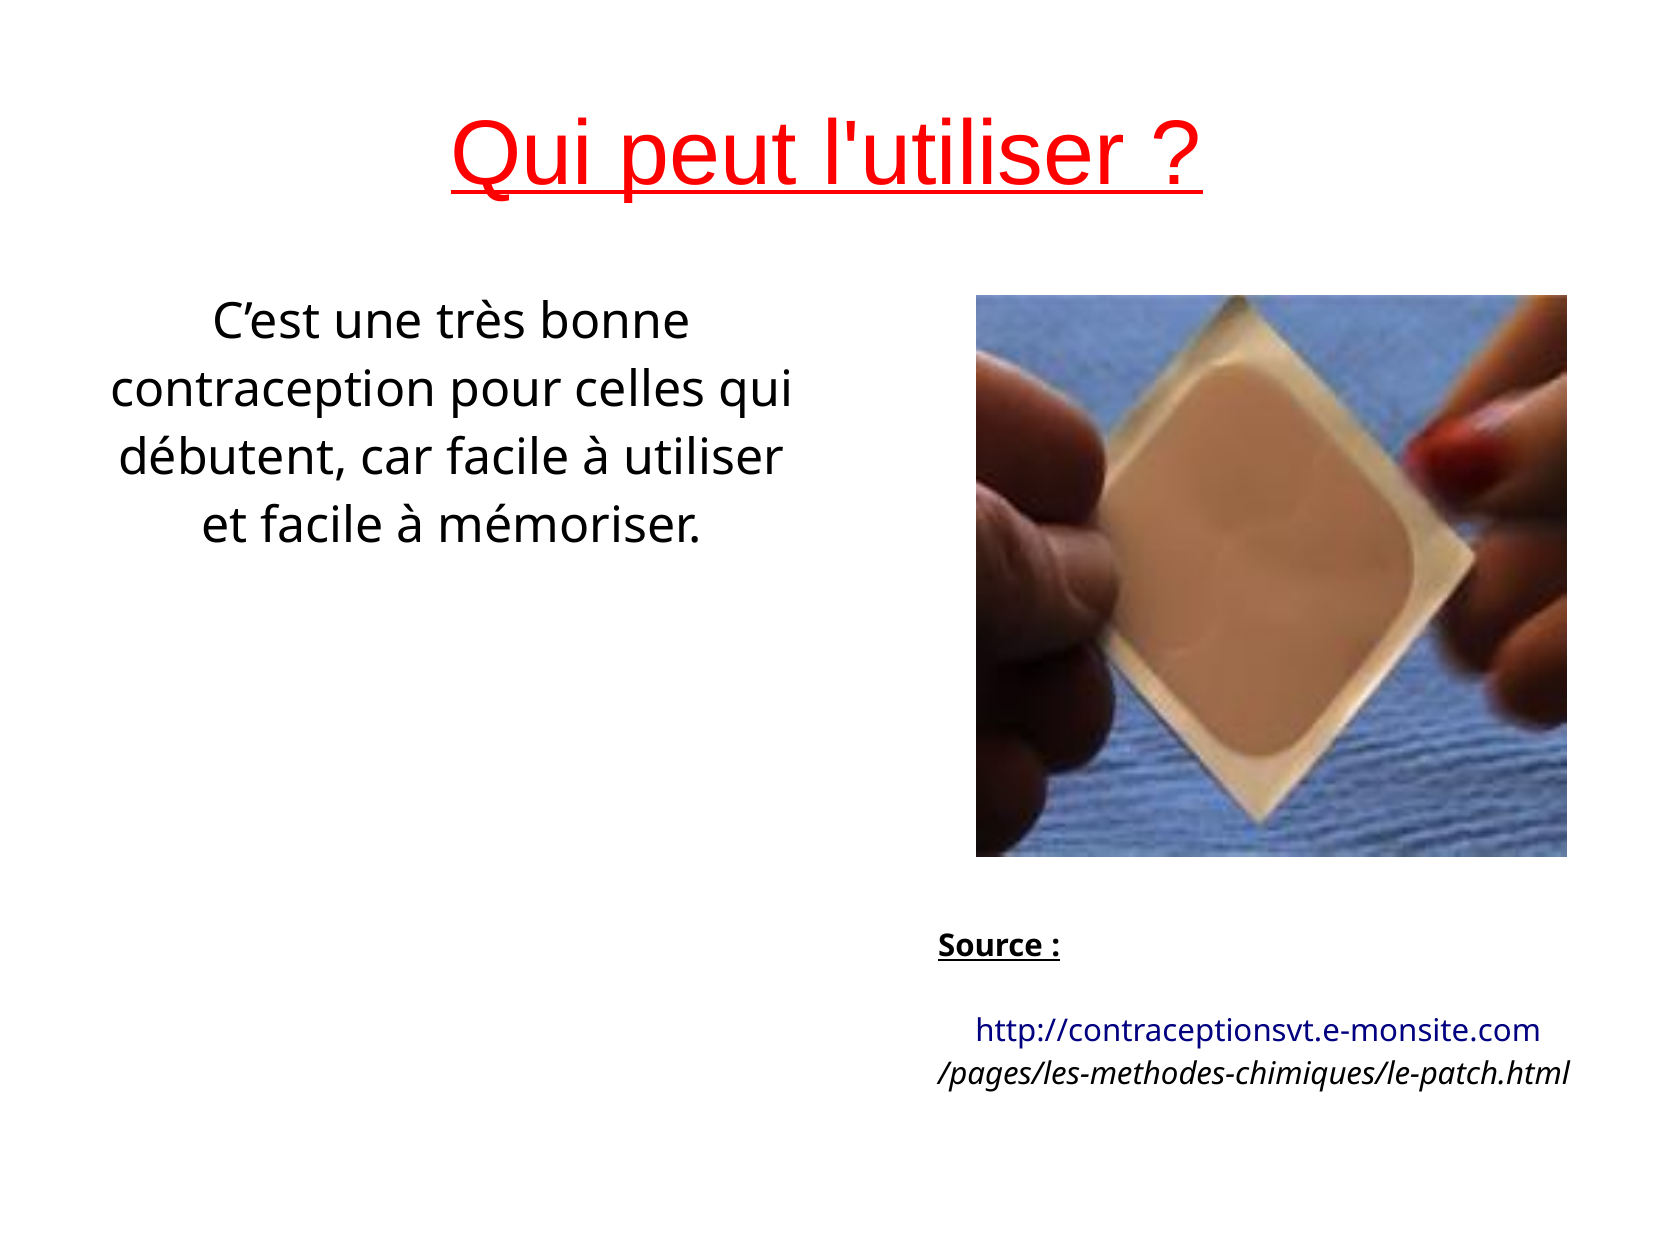

# Qui peut l'utiliser ?
C’est une très bonne contraception pour celles qui débutent, car facile à utiliser et facile à mémoriser.
Source :
 http://contraceptionsvt.e-monsite.com
/pages/les-methodes-chimiques/le-patch.html